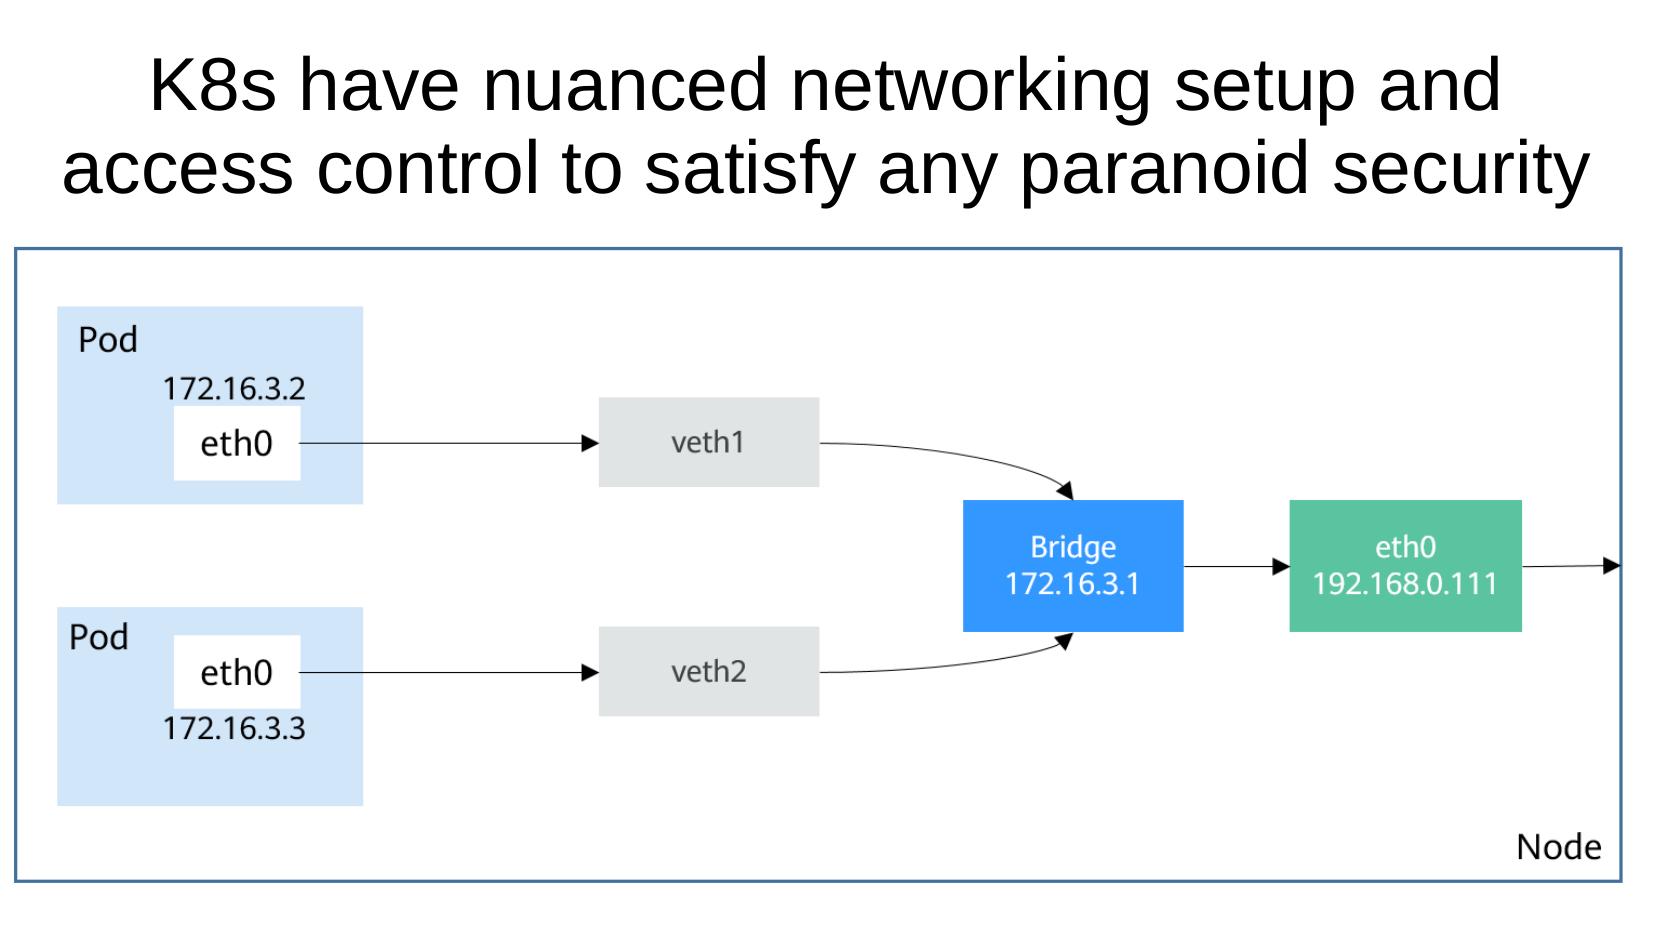

# K8s have nuanced networking setup and access control to satisfy any paranoid security